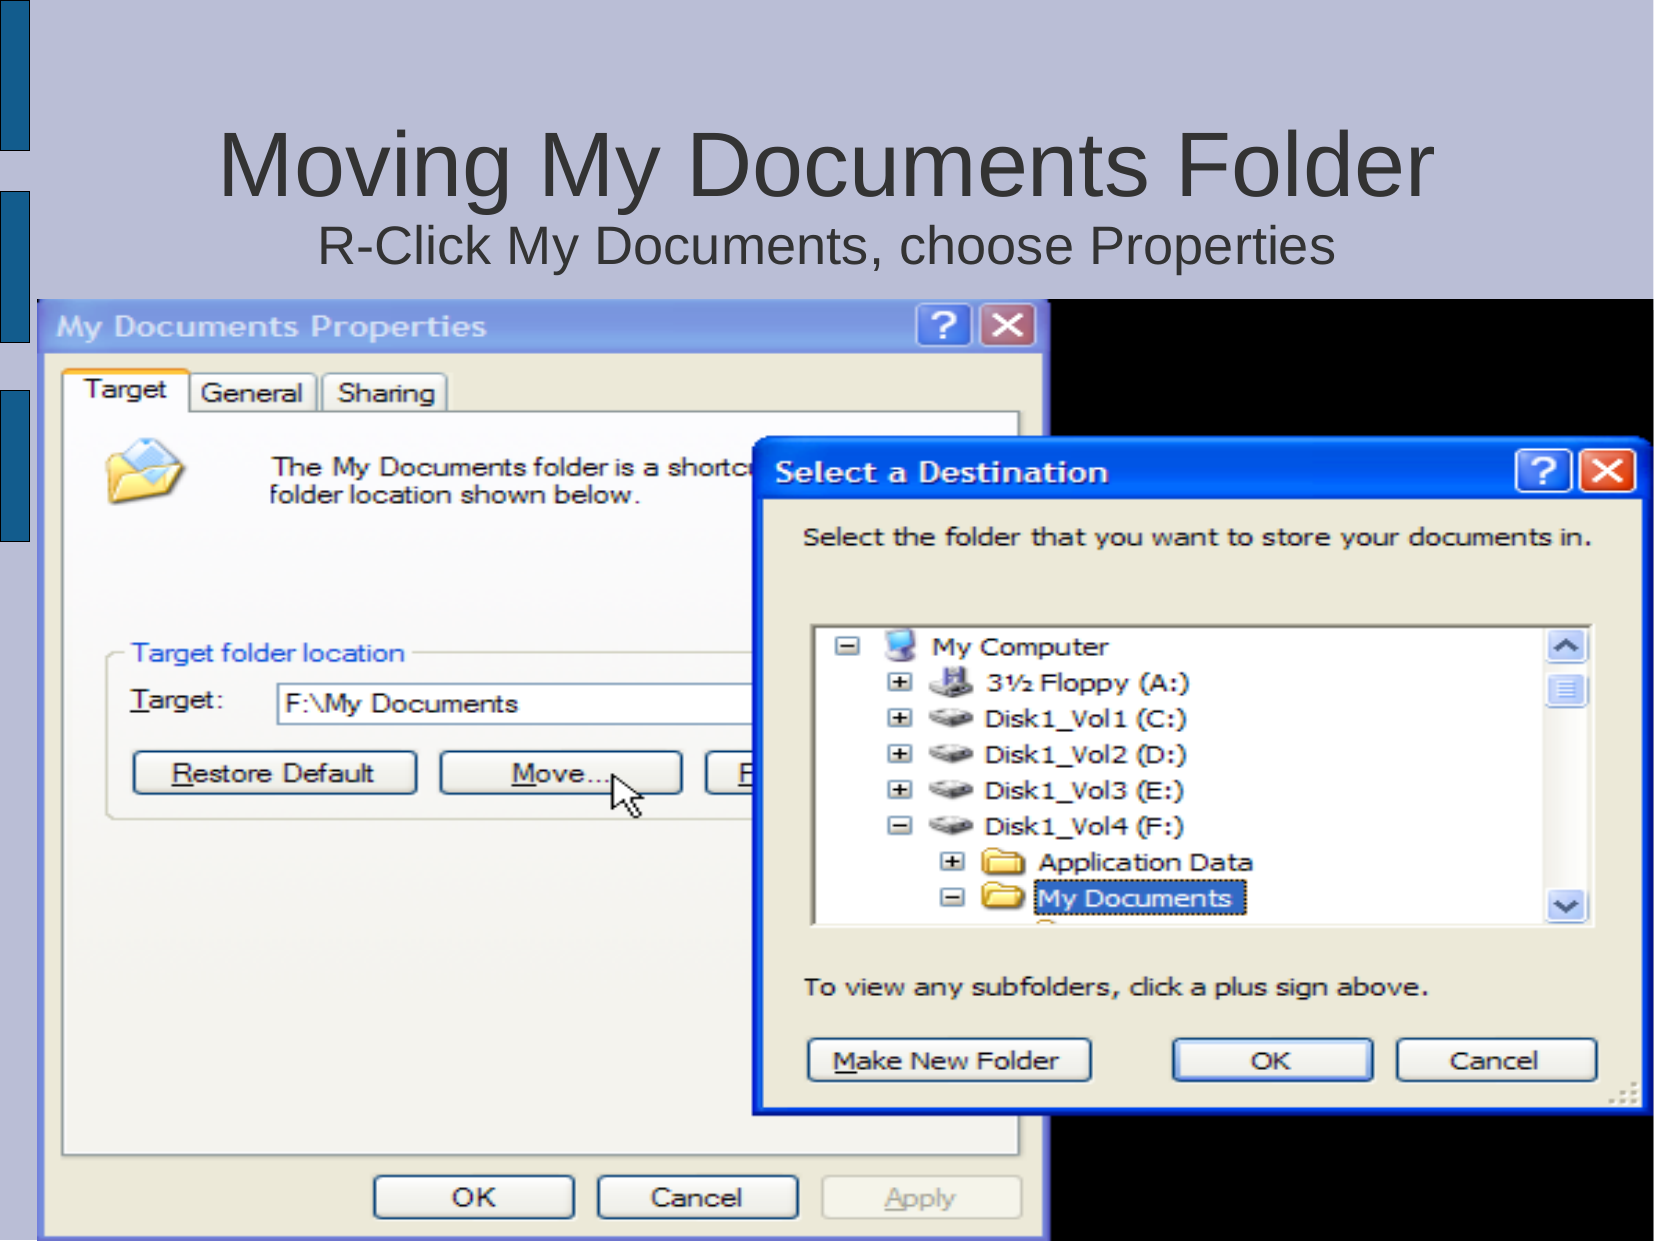

# Moving My Documents Folder R-Click My Documents, choose Properties